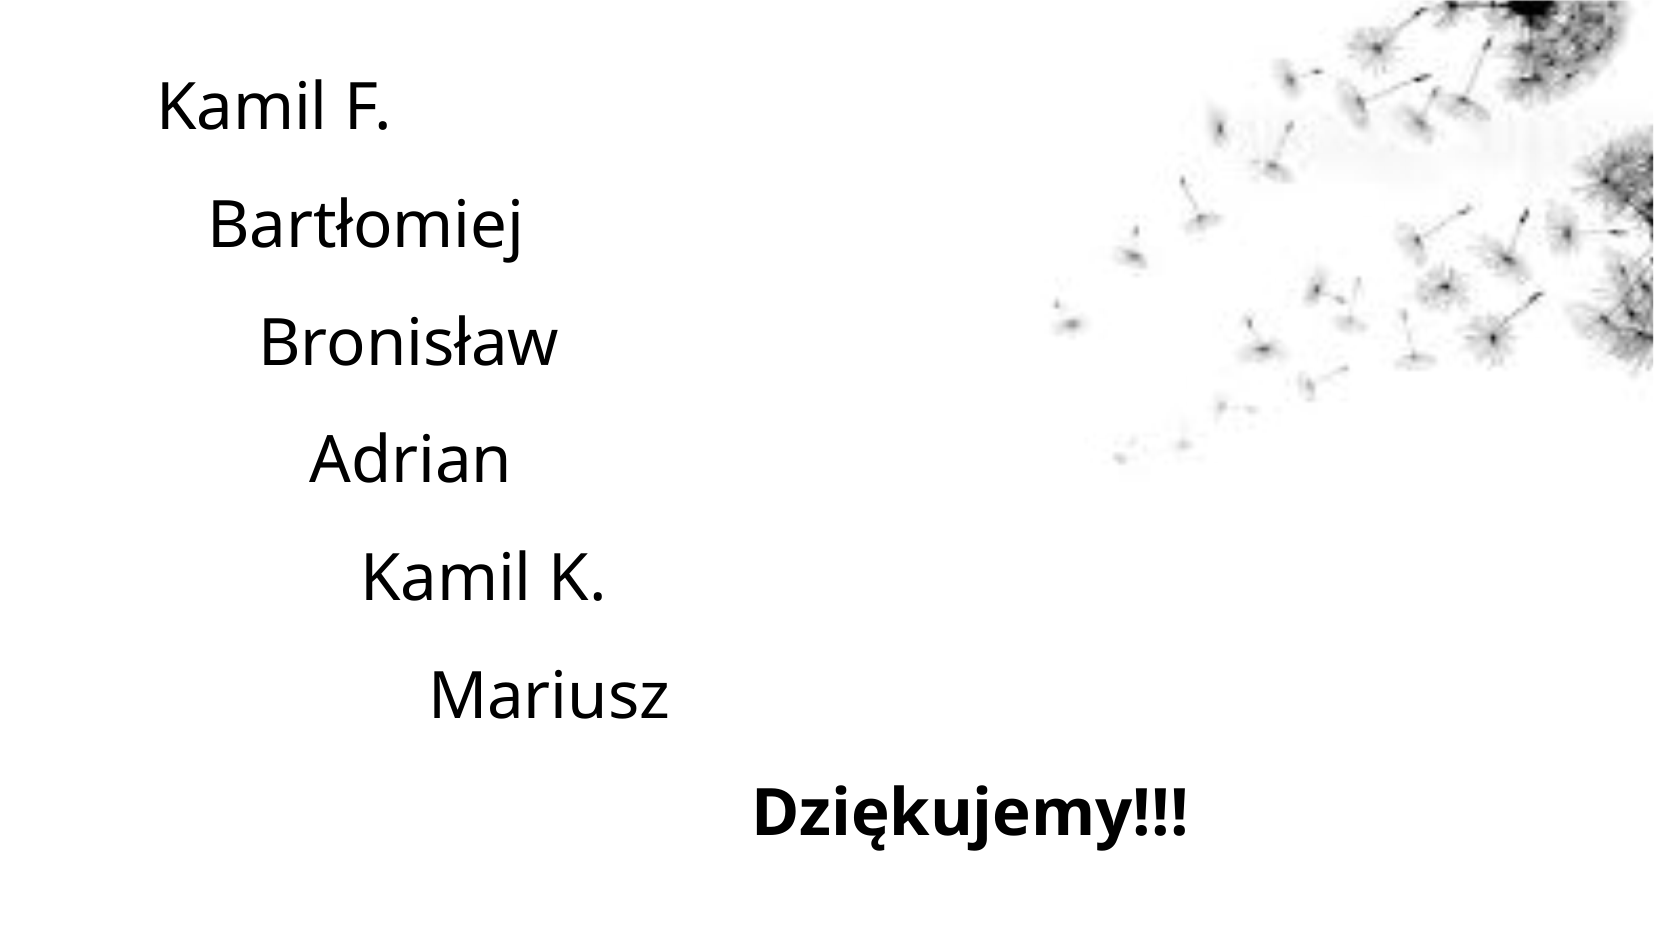

#
Kamil F.
 Bartłomiej
 Bronisław
 Adrian
 Kamil K.
 Mariusz
 Dziękujemy!!!